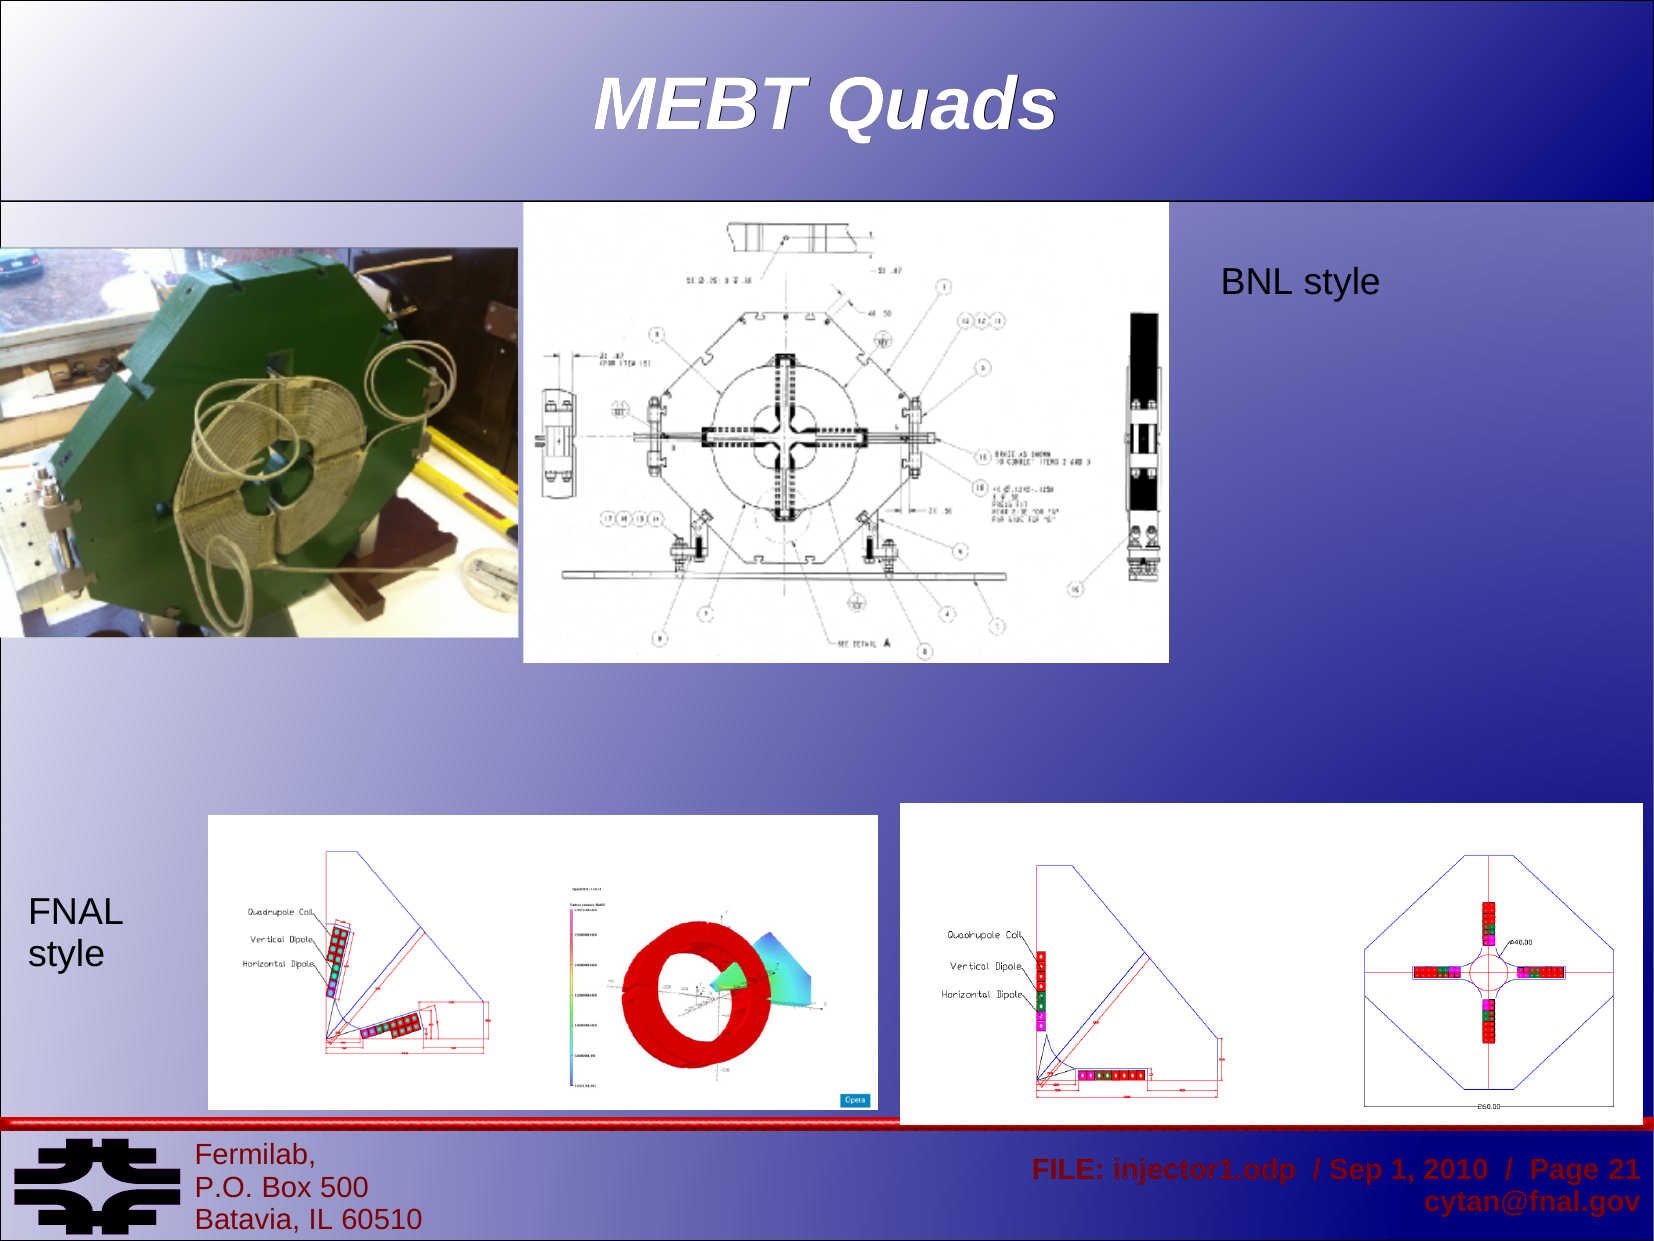

# MEBT Quads
BNL style
FNAL style